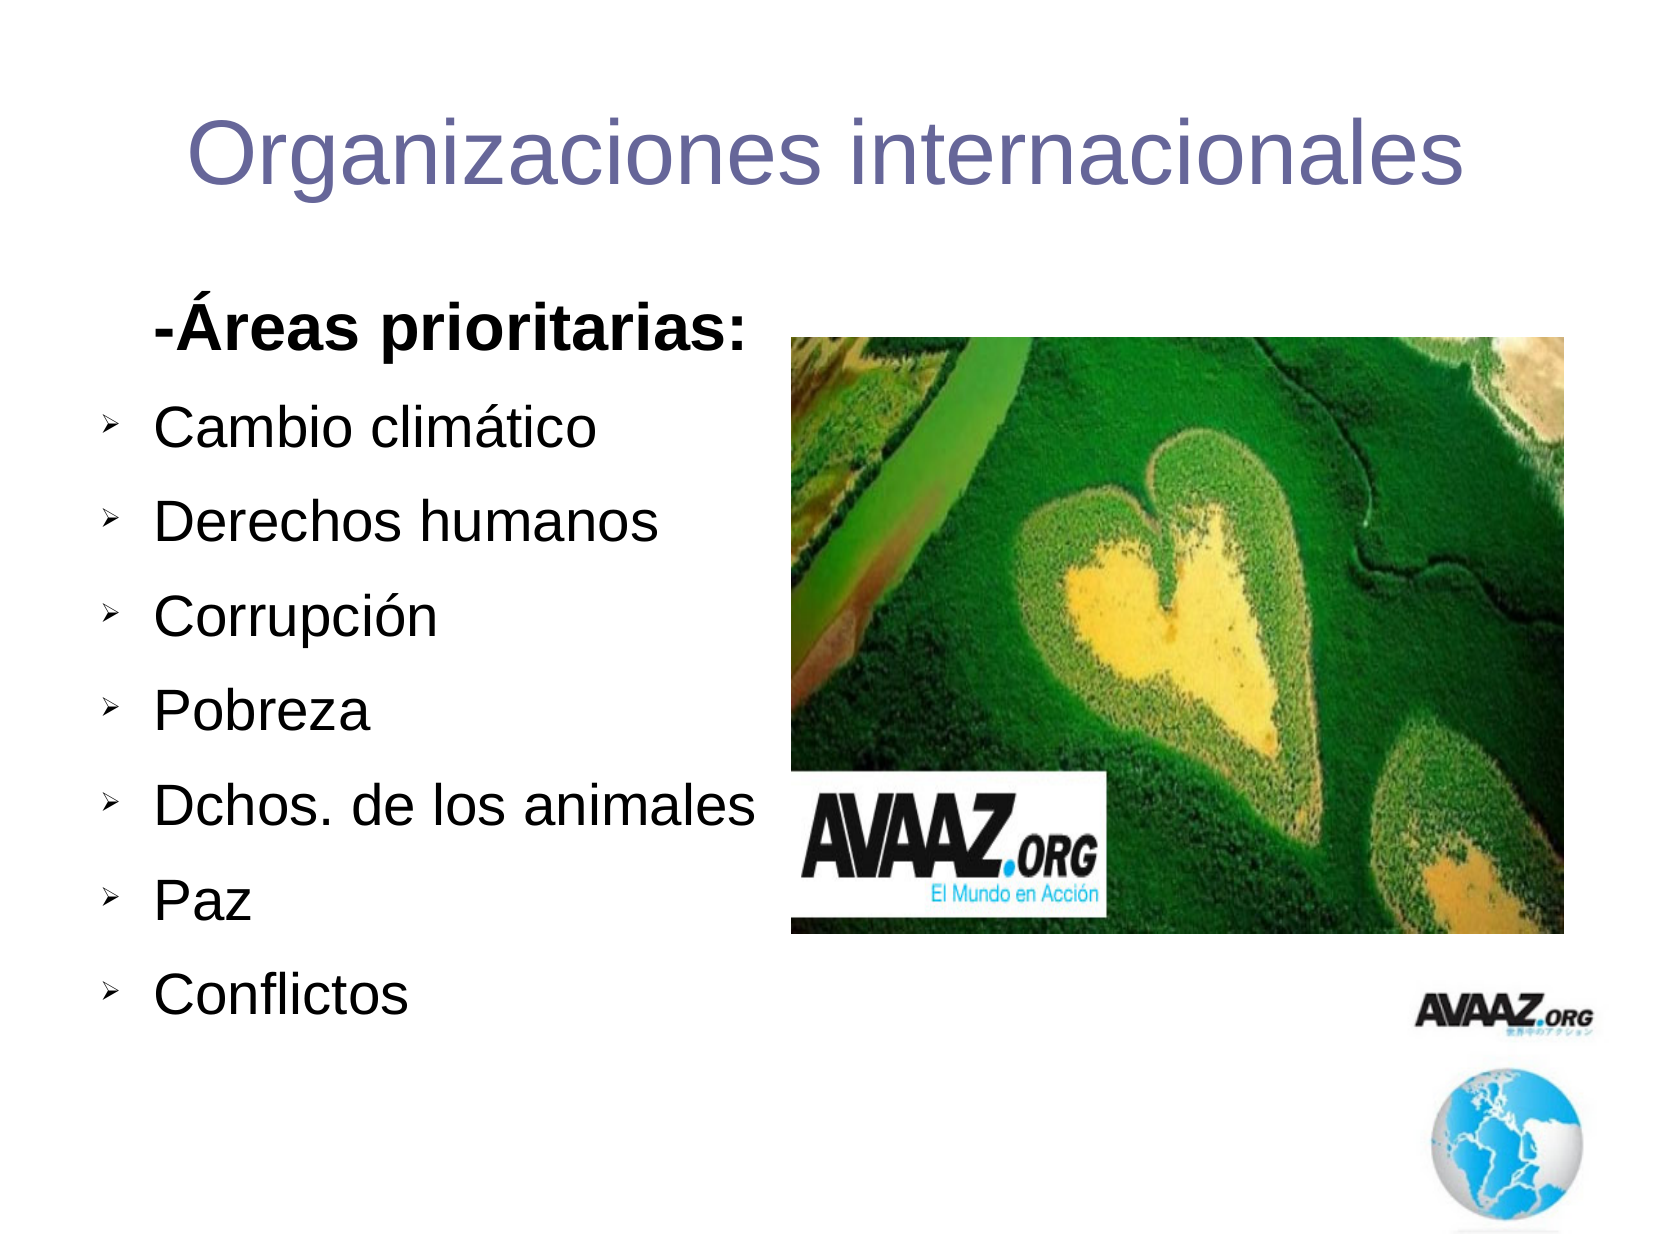

# Organizaciones internacionales
-Áreas prioritarias:
Cambio climático
Derechos humanos
Corrupción
Pobreza
Dchos. de los animales
Paz
Conflictos